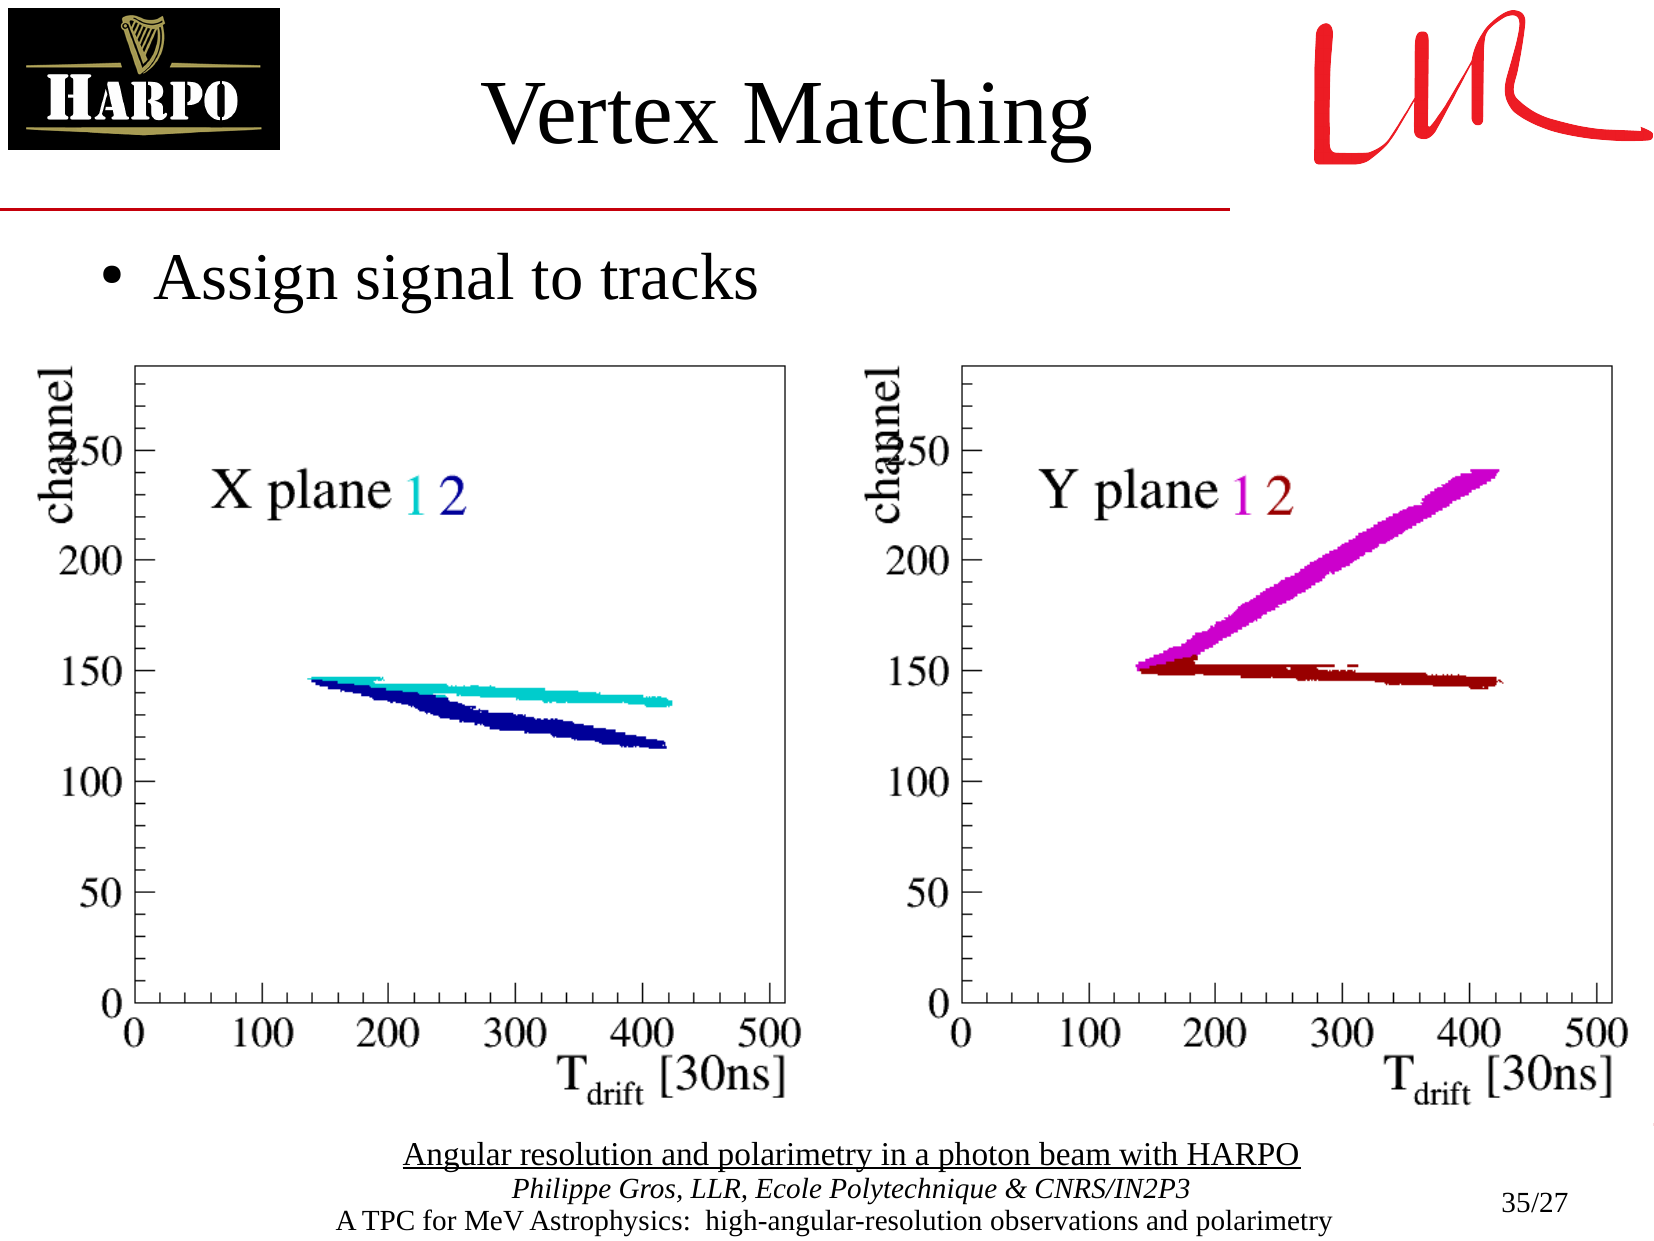

# Vertex Matching
Assign signal to tracks
35